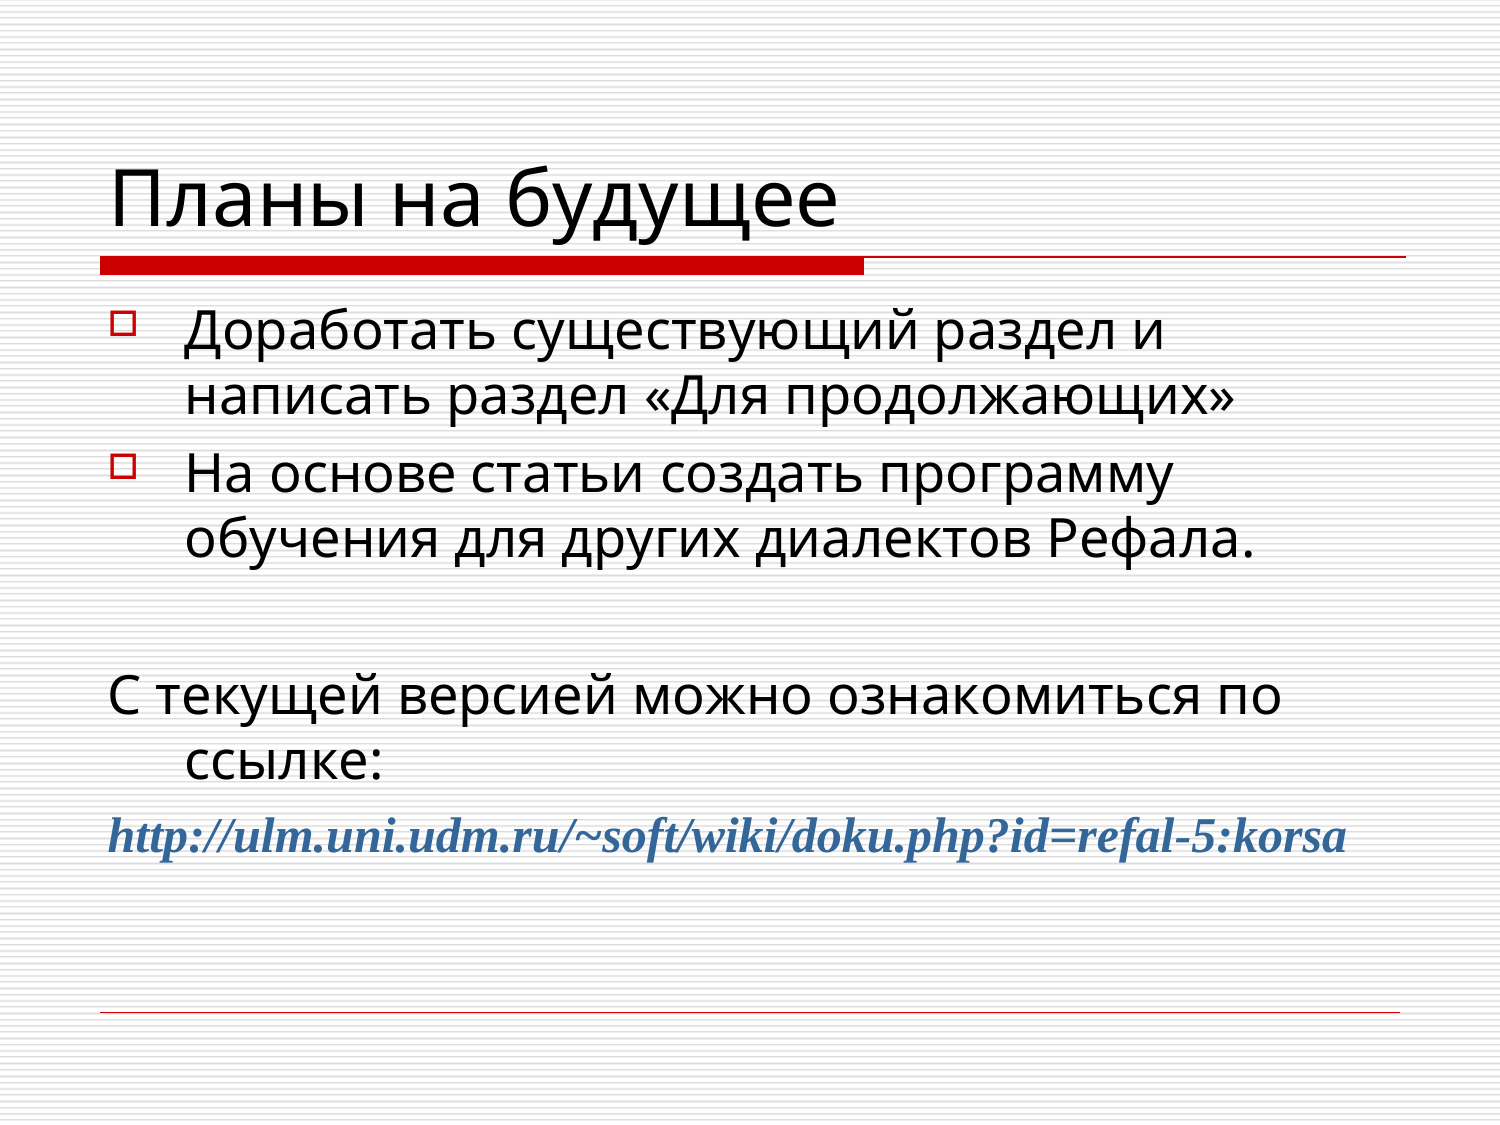

# Планы на будущее
Доработать существующий раздел и написать раздел «Для продолжающих»
На основе статьи создать программу обучения для других диалектов Рефала.
С текущей версией можно ознакомиться по ссылке:
http://ulm.uni.udm.ru/~soft/wiki/doku.php?id=refal-5:korsa